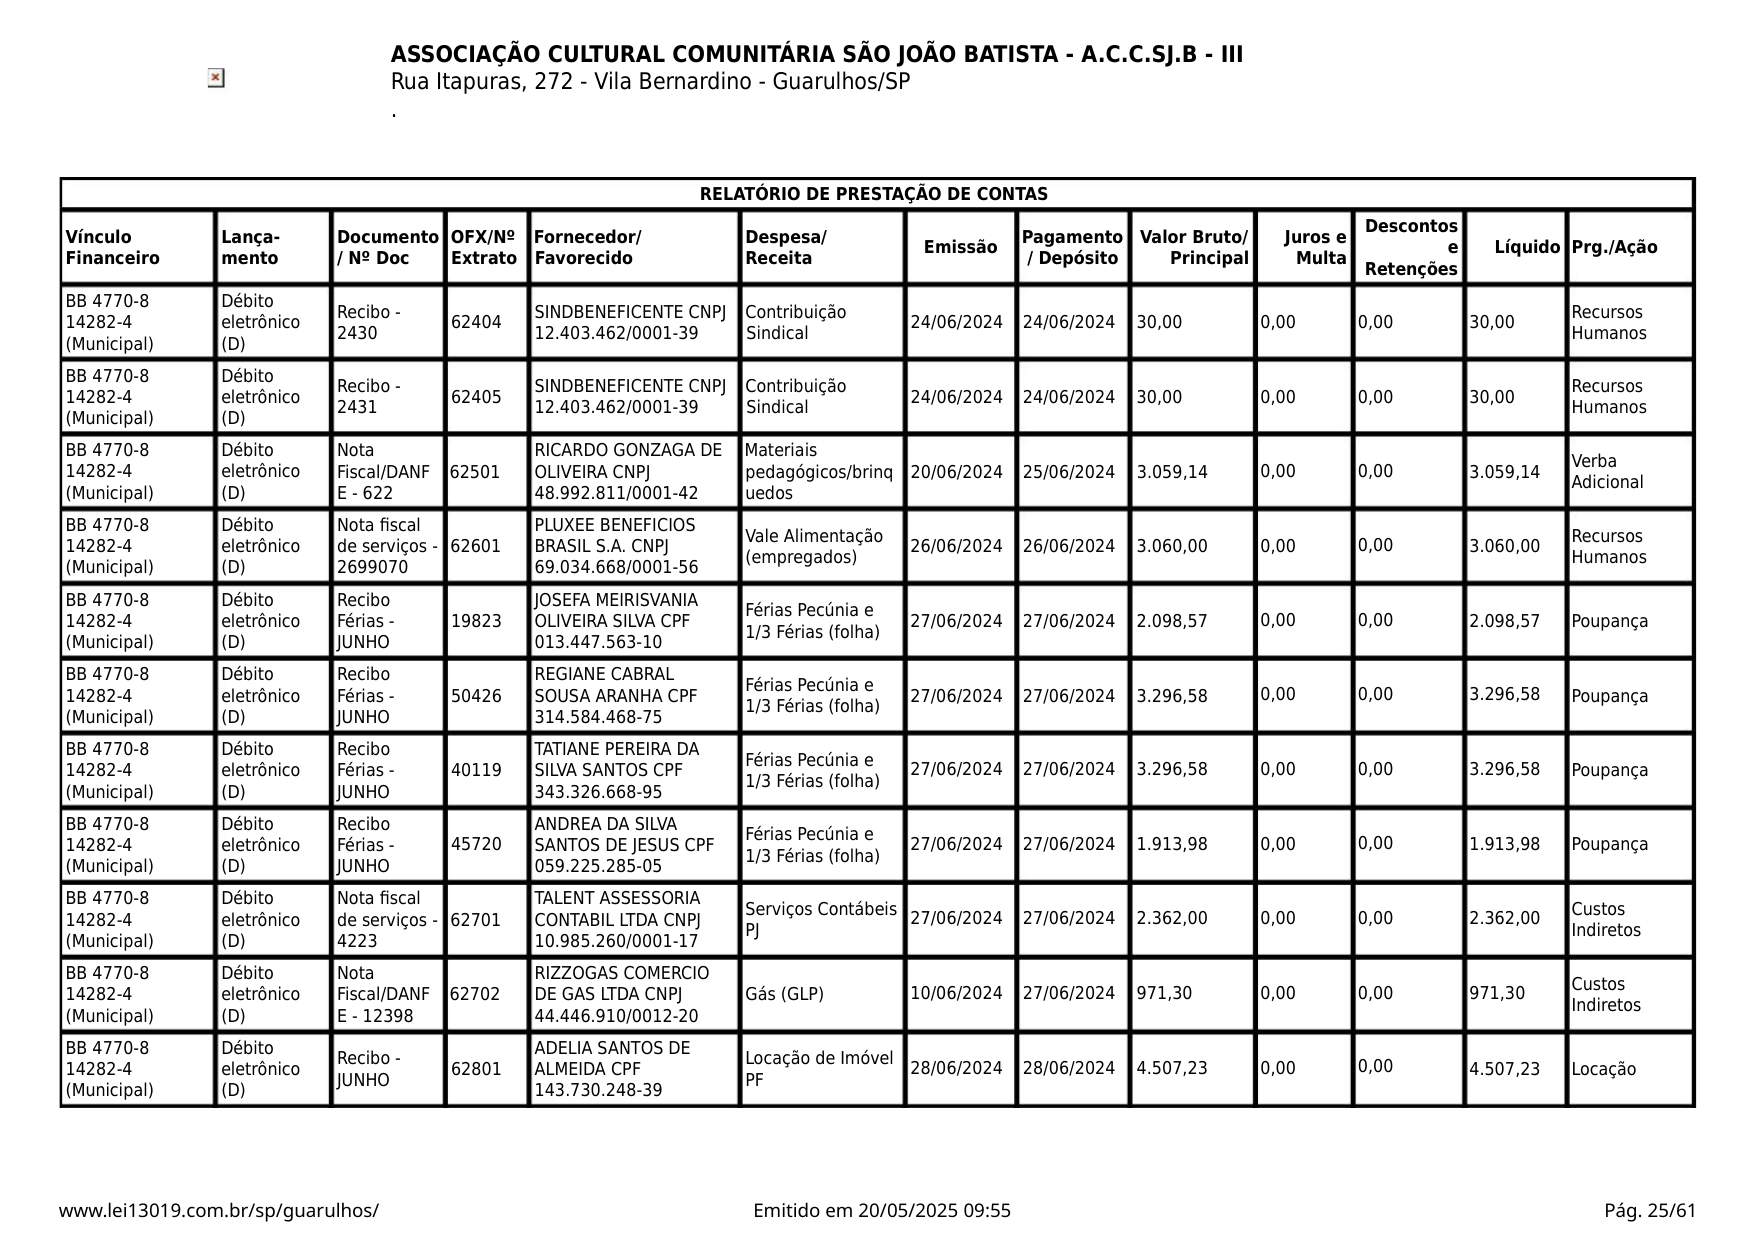

ASSOCIAÇÃO CULTURAL COMUNITÁRIA SÃO JOÃO BATISTA - A.C.C.SJ.B - III
Rua Itapuras, 272 - Vila Bernardino - Guarulhos/SP
.
RELATÓRIO DE PRESTAÇÃO DE CONTAS
Descontos
e
Retenções
Vínculo
Financeiro
Lança-
mento
Documento OFX/Nº Fornecedor/
Despesa/
Receita
Pagamento Valor Bruto/
/ Depósito Principal
Juros e
Multa
Emissão
Líquido Prg./Ação
/ Nº Doc
Extrato Favorecido
BB 4770-8
14282-4
(Municipal)
Débito
eletrônico
(D)
Recibo -
2430
SINDBENEFICENTE CNPJ Contribuição
12.403.462/0001-39 Sindical
Recursos
Humanos
62404
62405
24/06/2024 24/06/2024 30,00
24/06/2024 24/06/2024 30,00
0,00
0,00
0,00
0,00
0,00
0,00
0,00
0,00
0,00
0,00
0,00
0,00
30,00
BB 4770-8
14282-4
(Municipal)
Débito
eletrônico
(D)
Recibo -
2431
SINDBENEFICENTE CNPJ Contribuição
12.403.462/0001-39 Sindical
Recursos
Humanos
0,00
0,00
0,00
0,00
0,00
0,00
0,00
0,00
0,00
0,00
30,00
BB 4770-8
14282-4
(Municipal)
Débito
eletrônico
(D)
Nota
RICARDO GONZAGA DE Materiais
Verba
Adicional
Fiscal/DANF 62501
E - 622
OLIVEIRA CNPJ
48.992.811/0001-42
pedagógicos/brinq 20/06/2024 25/06/2024 3.059,14
uedos
3.059,14
3.060,00
2.098,57
3.296,58
3.296,58
1.913,98
2.362,00
971,30
BB 4770-8
14282-4
(Municipal)
Débito
eletrônico
(D)
Nota ﬁscal
de serviços - 62601
2699070
PLUXEE BENEFICIOS
BRASIL S.A. CNPJ
69.034.668/0001-56
Vale Alimentação
(empregados)
Recursos
Humanos
26/06/2024 26/06/2024 3.060,00
27/06/2024 27/06/2024 2.098,57
27/06/2024 27/06/2024 3.296,58
27/06/2024 27/06/2024 3.296,58
27/06/2024 27/06/2024 1.913,98
27/06/2024 27/06/2024 2.362,00
10/06/2024 27/06/2024 971,30
28/06/2024 28/06/2024 4.507,23
BB 4770-8
14282-4
(Municipal)
Débito
eletrônico
(D)
Recibo
Férias -
JUNHO
JOSEFA MEIRISVANIA
OLIVEIRA SILVA CPF
013.447.563-10
Férias Pecúnia e
1/3 Férias (folha)
19823
50426
40119
45720
Poupança
Poupança
Poupança
Poupança
BB 4770-8
14282-4
(Municipal)
Débito
eletrônico
(D)
Recibo
Férias -
JUNHO
REGIANE CABRAL
SOUSA ARANHA CPF
314.584.468-75
Férias Pecúnia e
1/3 Férias (folha)
BB 4770-8
14282-4
(Municipal)
Débito
eletrônico
(D)
Recibo
Férias -
JUNHO
TATIANE PEREIRA DA
SILVA SANTOS CPF
343.326.668-95
Férias Pecúnia e
1/3 Férias (folha)
BB 4770-8
14282-4
(Municipal)
Débito
eletrônico
(D)
Recibo
Férias -
JUNHO
ANDREA DA SILVA
SANTOS DE JESUS CPF
059.225.285-05
Férias Pecúnia e
1/3 Férias (folha)
BB 4770-8
14282-4
(Municipal)
Débito
eletrônico
(D)
Nota ﬁscal
de serviços - 62701
4223
TALENT ASSESSORIA
CONTABIL LTDA CNPJ
10.985.260/0001-17
Serviços Contábeis
PJ
Custos
Indiretos
BB 4770-8
14282-4
(Municipal)
Débito
eletrônico
(D)
Nota
RIZZOGAS COMERCIO
DE GAS LTDA CNPJ
44.446.910/0012-20
Custos
Indiretos
Fiscal/DANF 62702
E - 12398
Gás (GLP)
BB 4770-8
14282-4
(Municipal)
Débito
eletrônico
(D)
ADELIA SANTOS DE
ALMEIDA CPF
143.730.248-39
Recibo -
JUNHO
Locação de Imóvel
PF
62801
4.507,23
Locação
www.lei13019.com.br/sp/guarulhos/
Emitido em 20/05/2025 09:55
Pág. 25/61